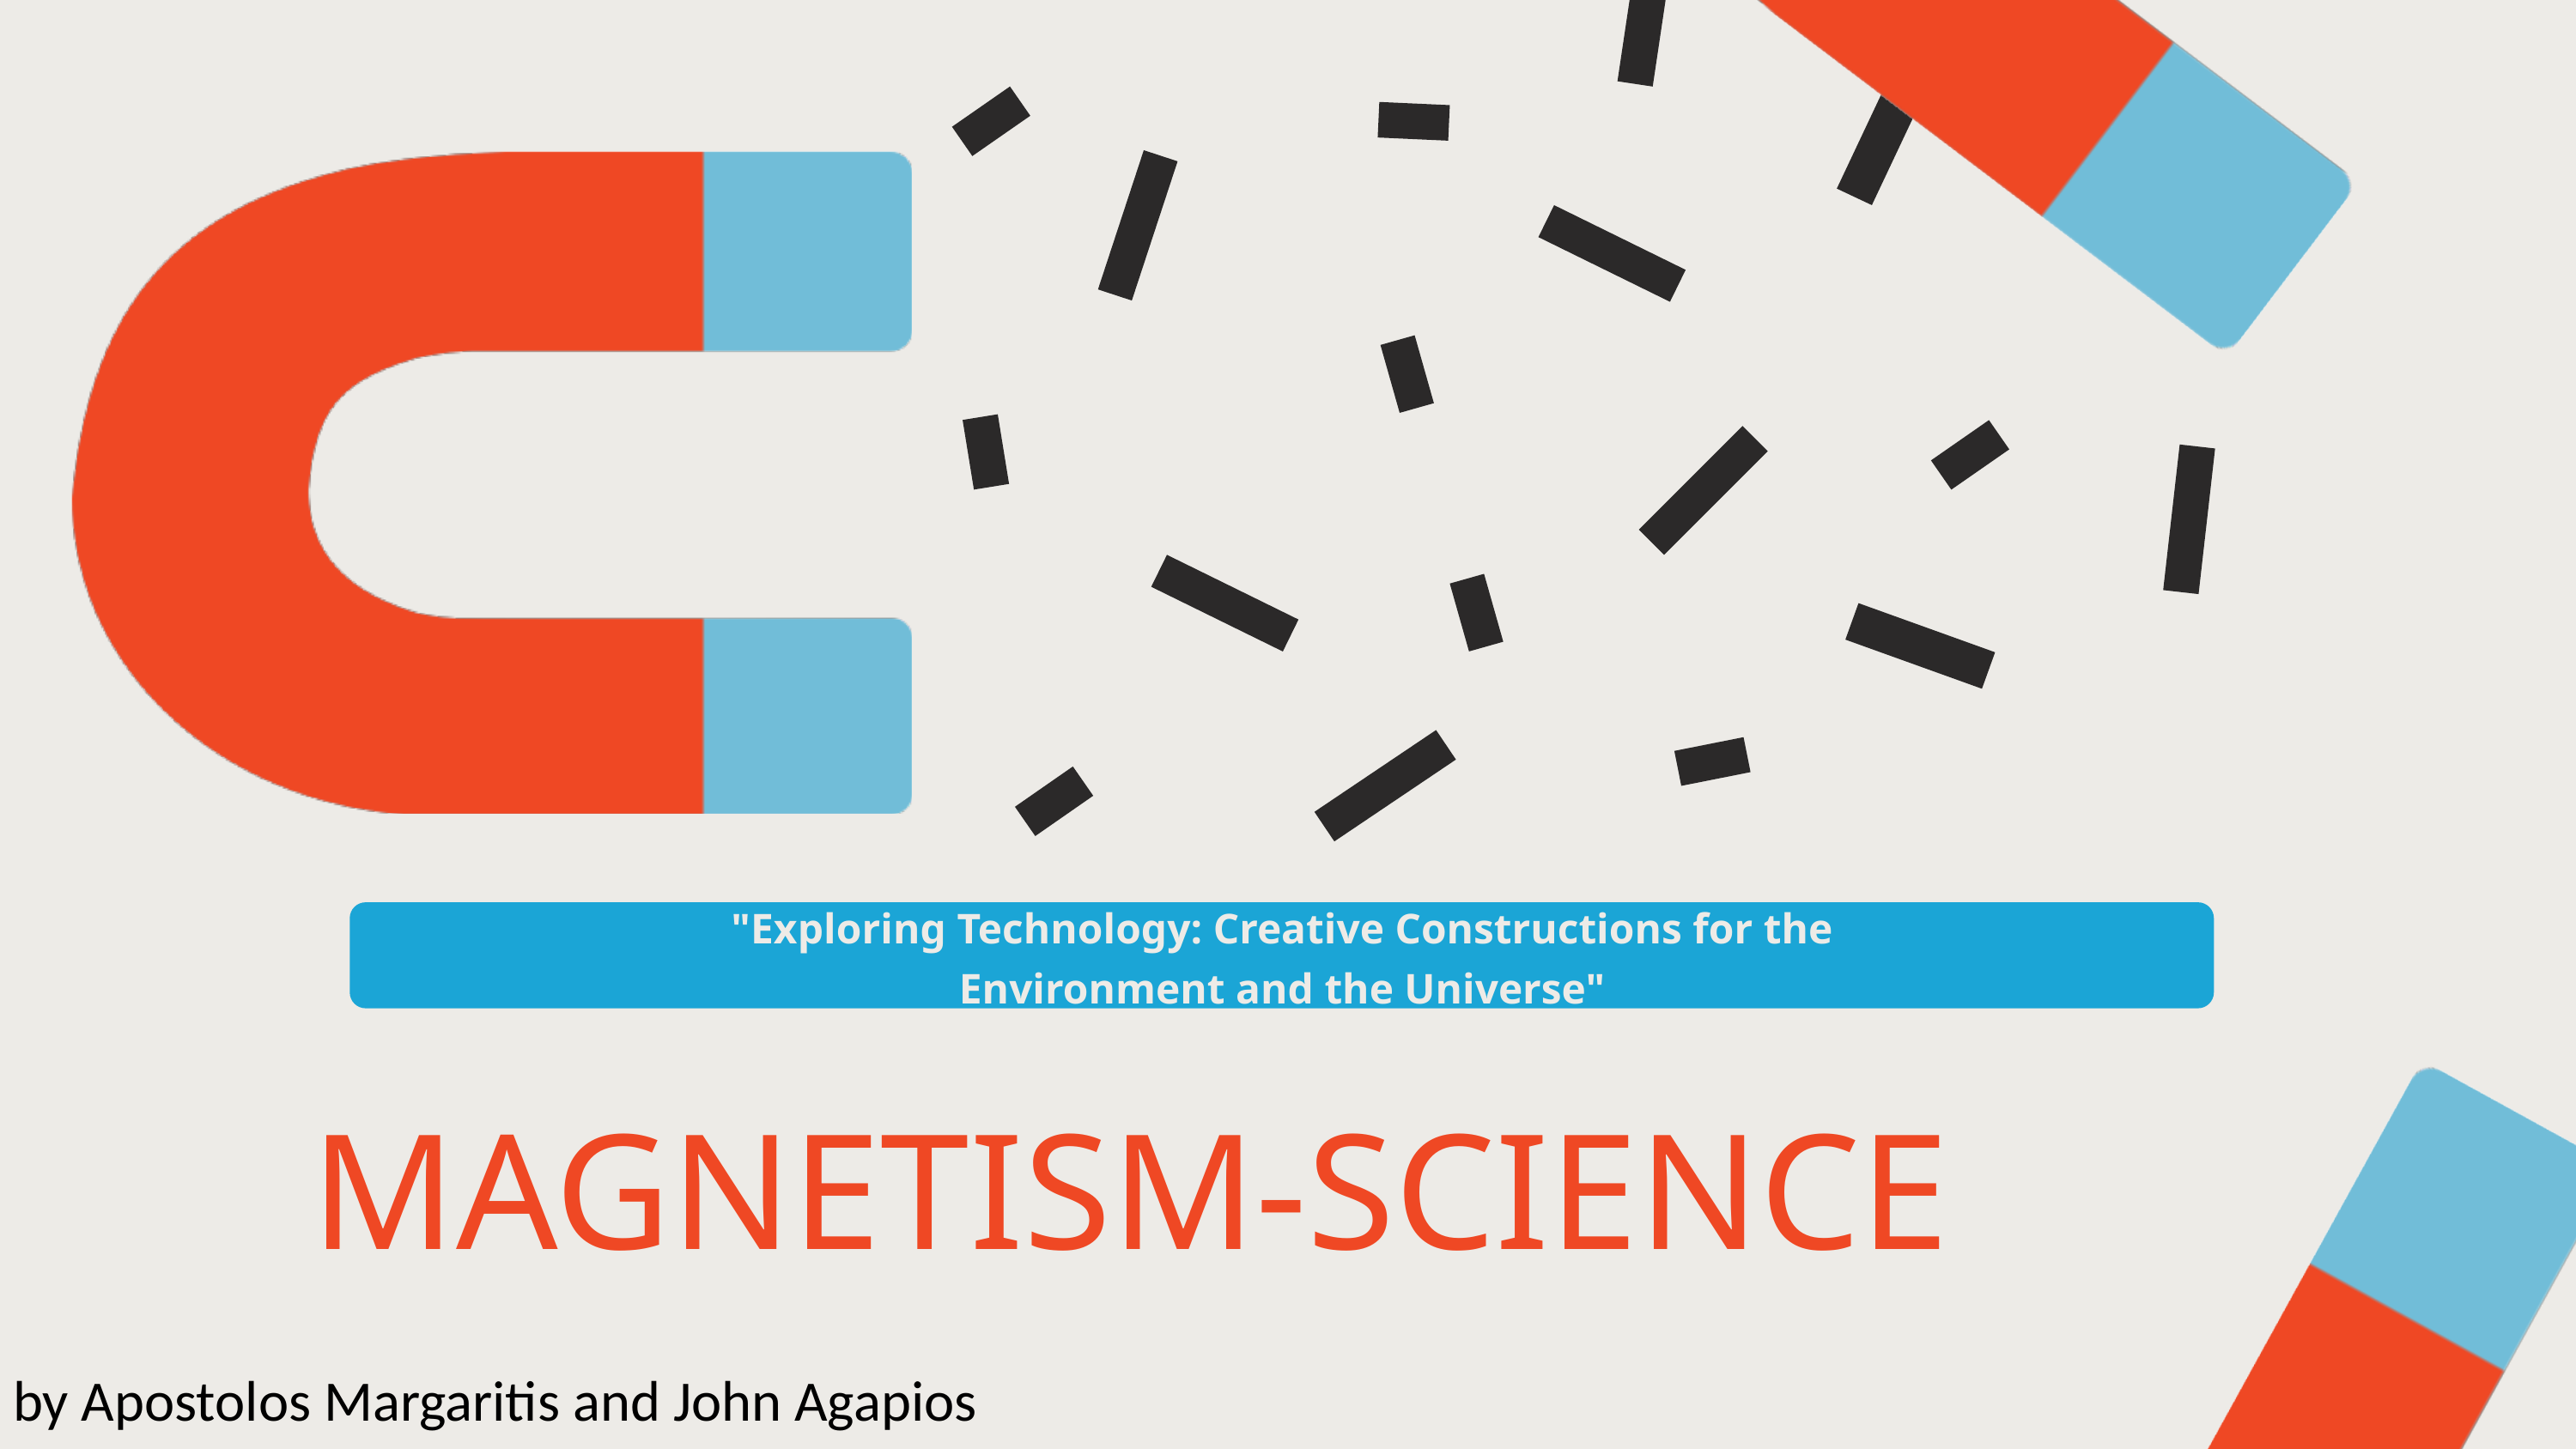

"Exploring Technology: Creative Constructions for the
Environment and the Universe"
MAGNETISM-SCIENCE
by Apostolos Margaritis and John Agapios